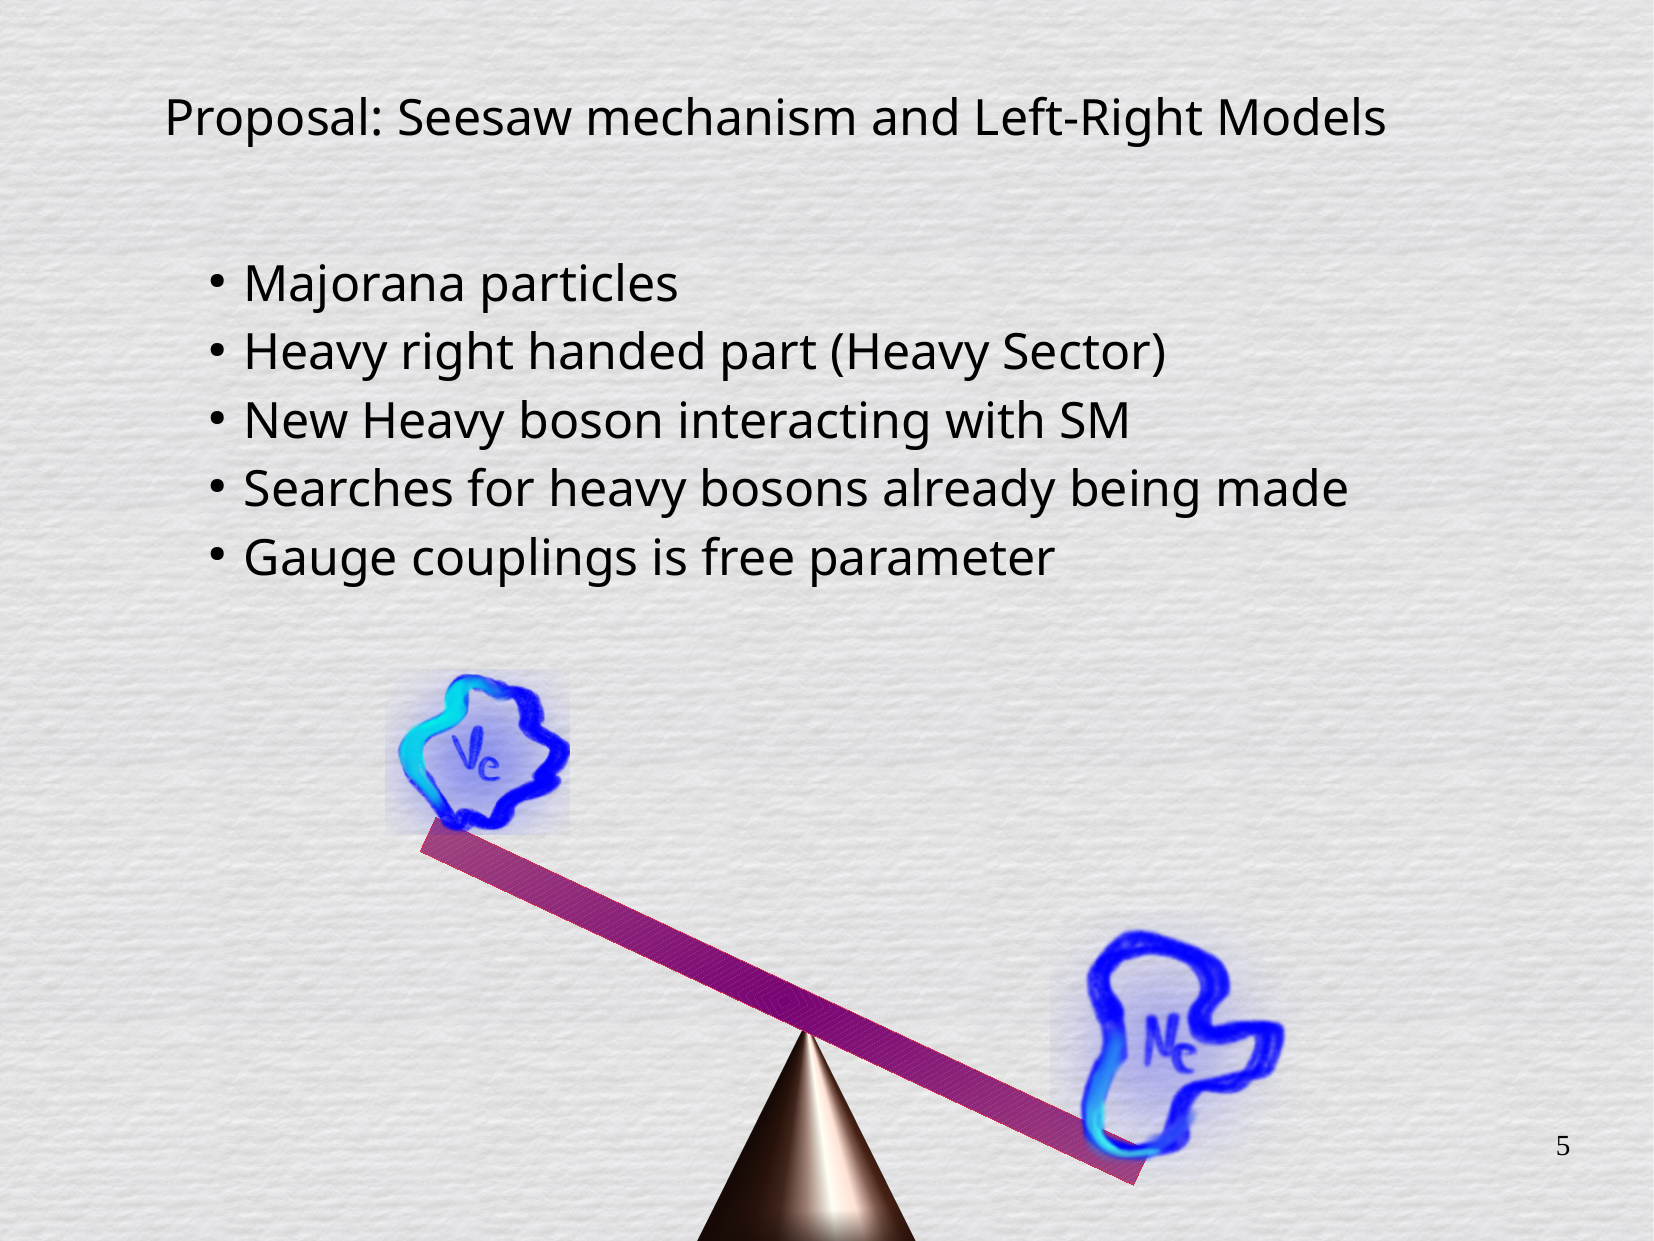

Proposal: Seesaw mechanism and Left-Right Models
Majorana particles
Heavy right handed part (Heavy Sector)
New Heavy boson interacting with SM
Searches for heavy bosons already being made
Gauge couplings is free parameter
5